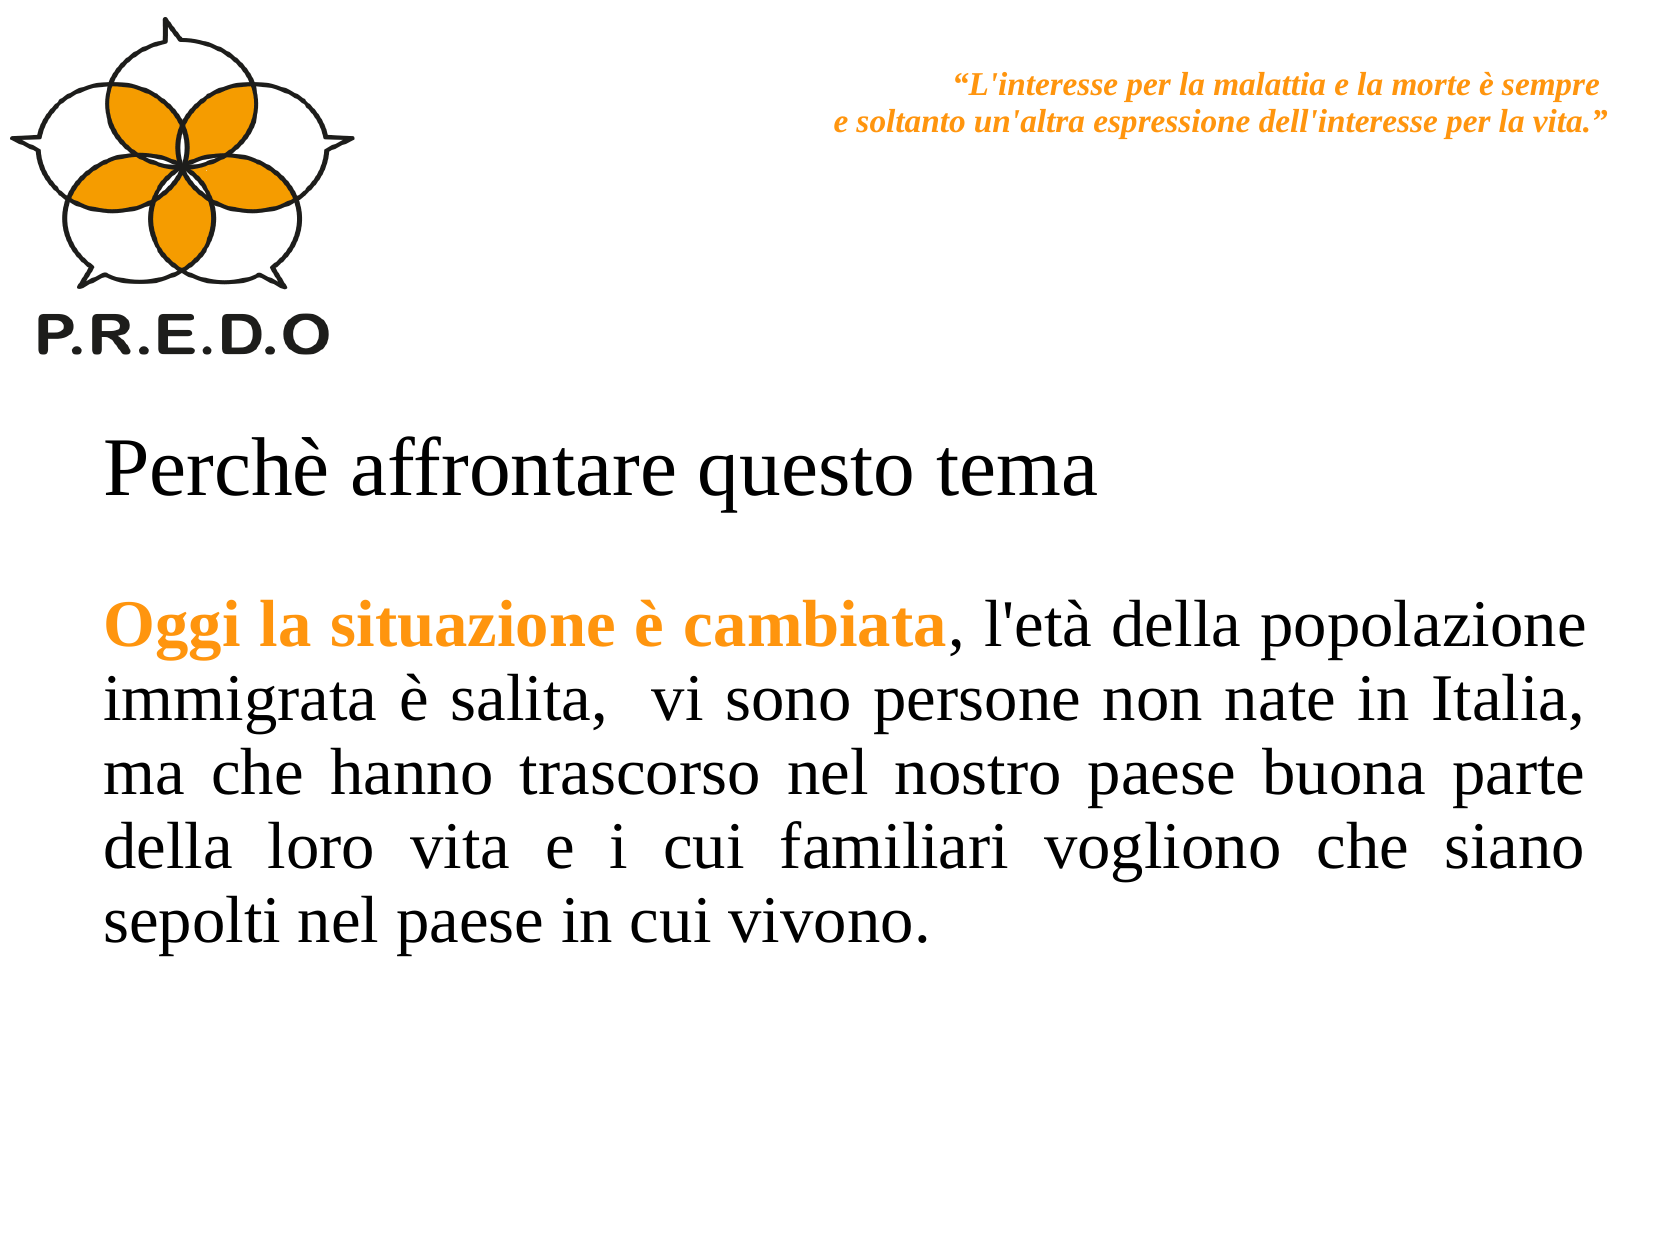

“L'interesse per la malattia e la morte è sempre
e soltanto un'altra espressione dell'interesse per la vita.”
Perchè affrontare questo tema
Oggi la situazione è cambiata, l'età della popolazione immigrata è salita, vi sono persone non nate in Italia, ma che hanno trascorso nel nostro paese buona parte della loro vita e i cui familiari vogliono che siano sepolti nel paese in cui vivono.